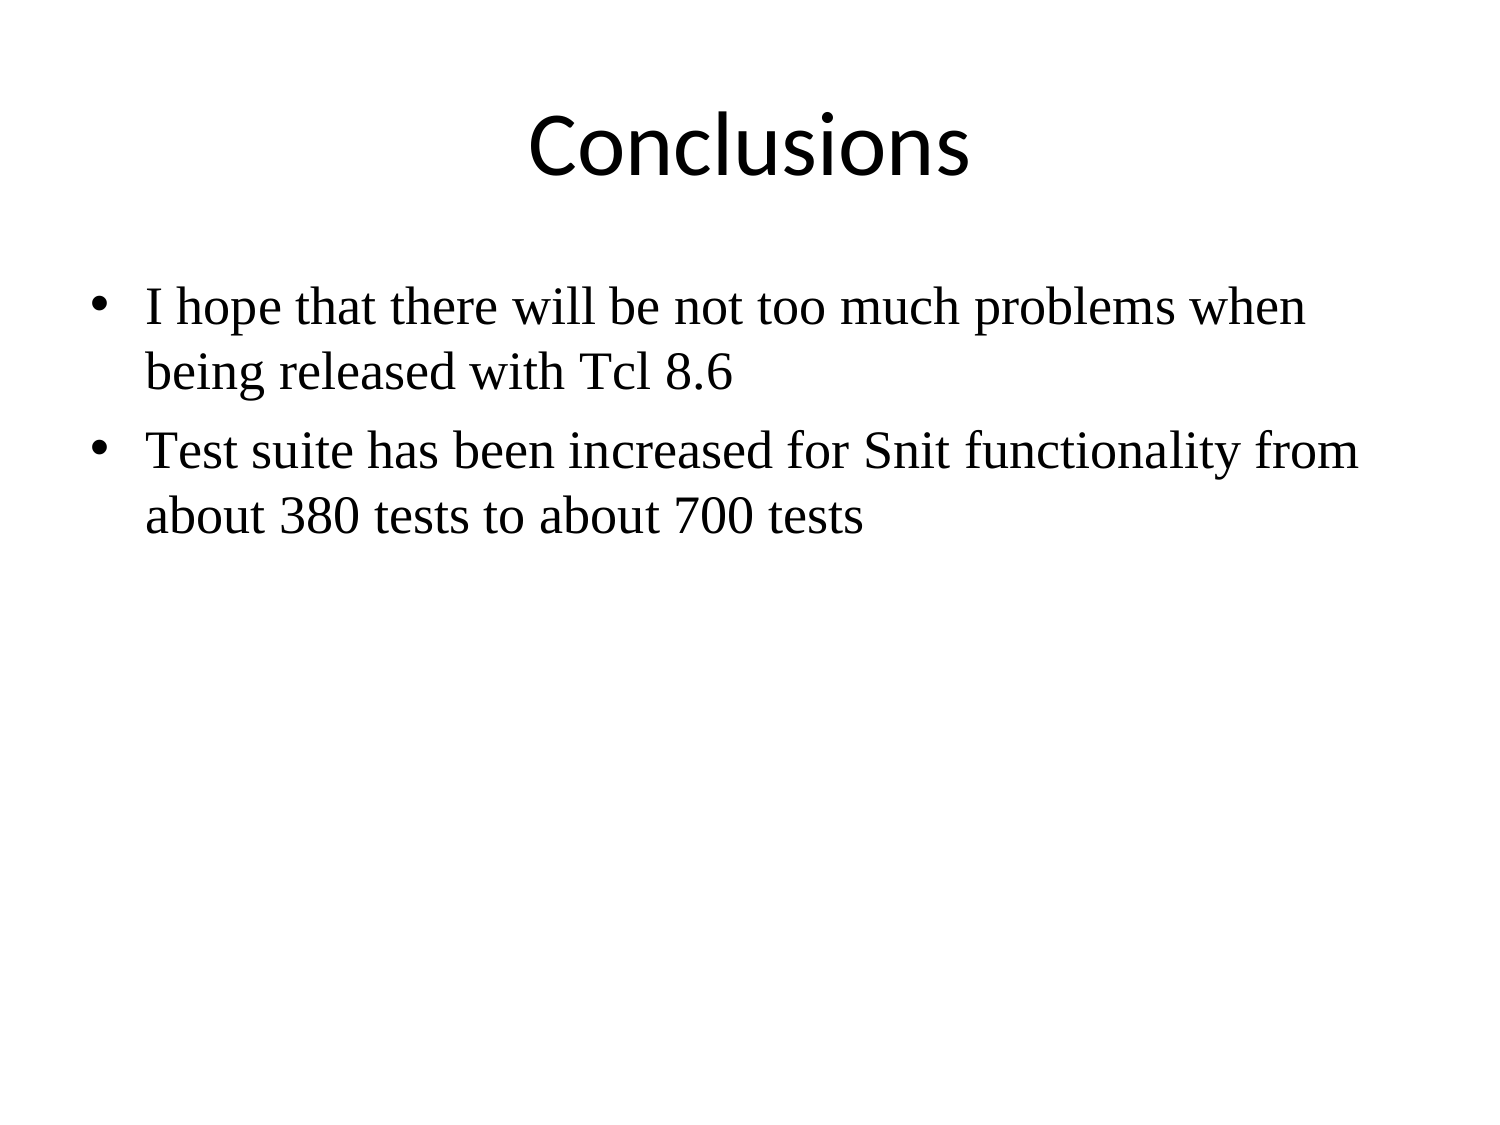

Conclusions
I hope that there will be not too much problems when being released with Tcl 8.6
Test suite has been increased for Snit functionality from about 380 tests to about 700 tests